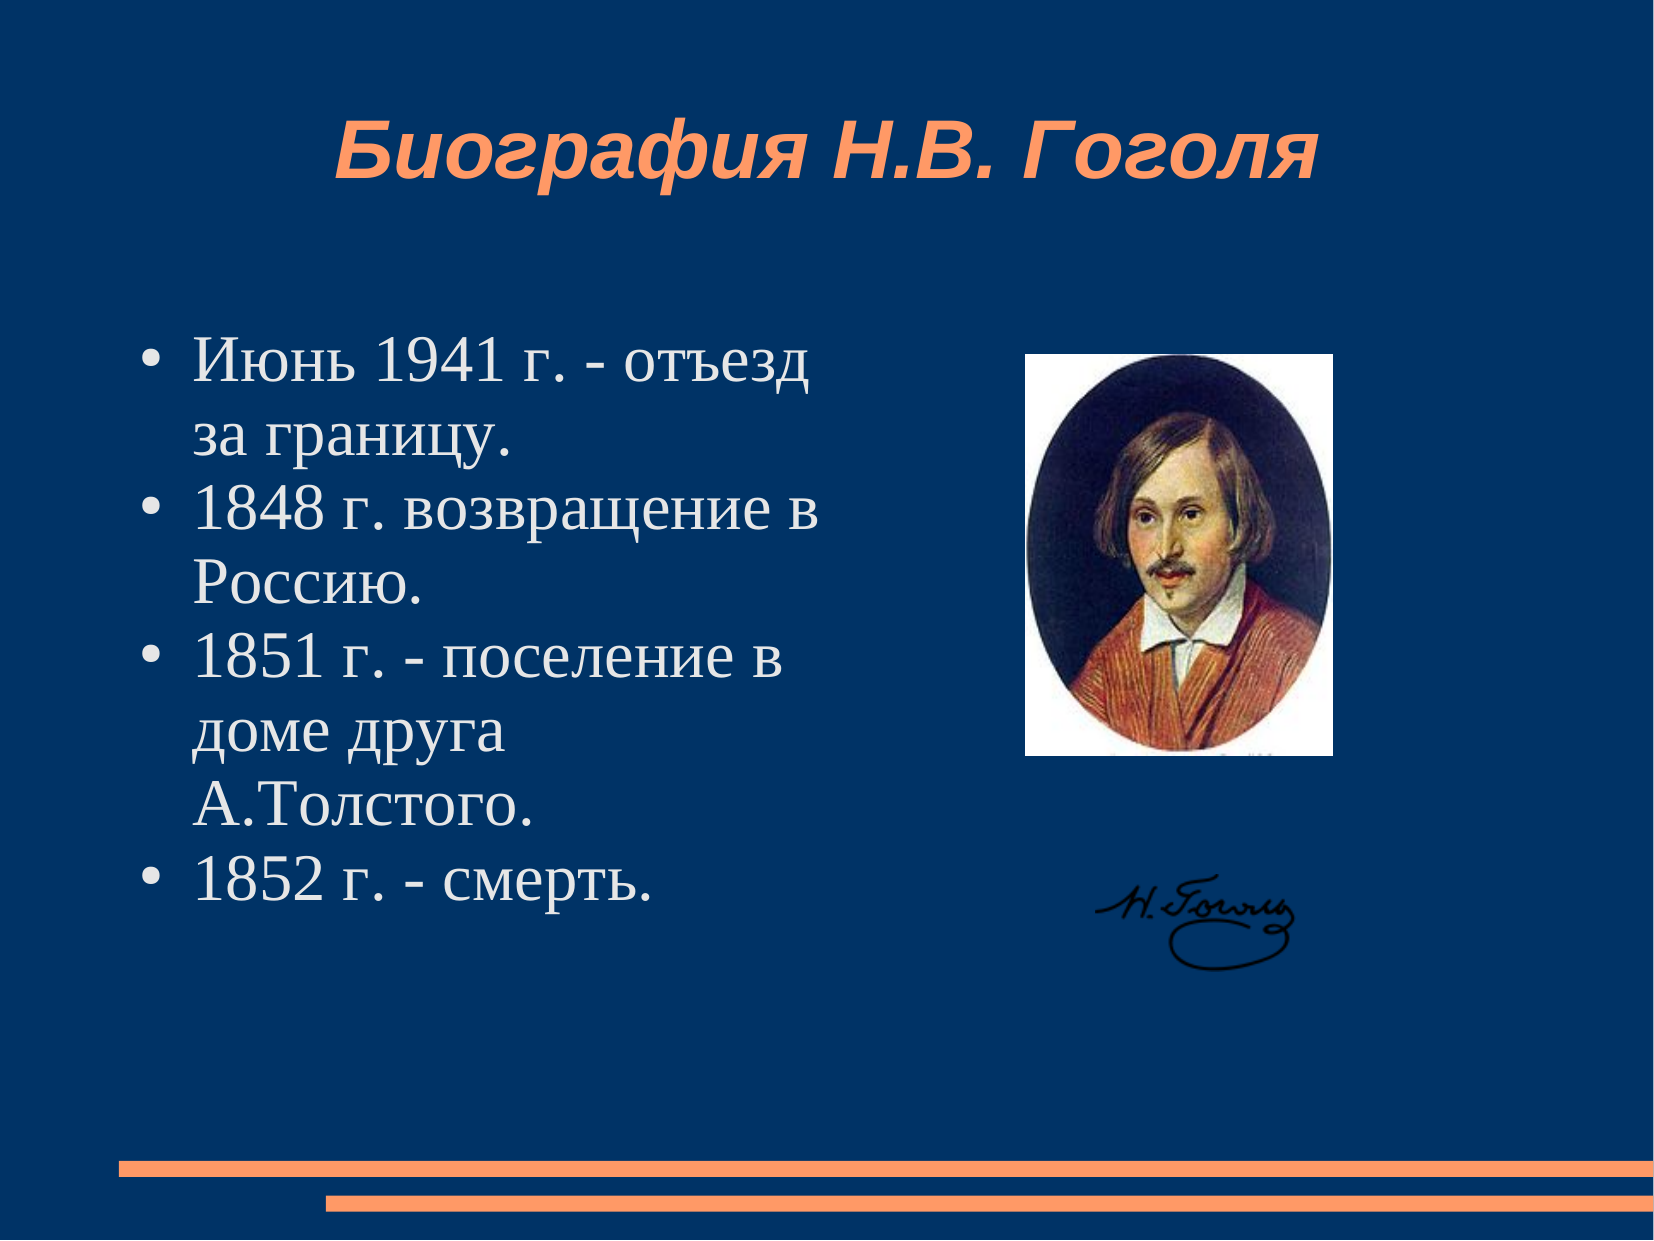

# Биография Н.В. Гоголя
Июнь 1941 г. - отъезд за границу.
1848 г. возвращение в Россию.
1851 г. - поселение в доме друга А.Толстого.
1852 г. - смерть.